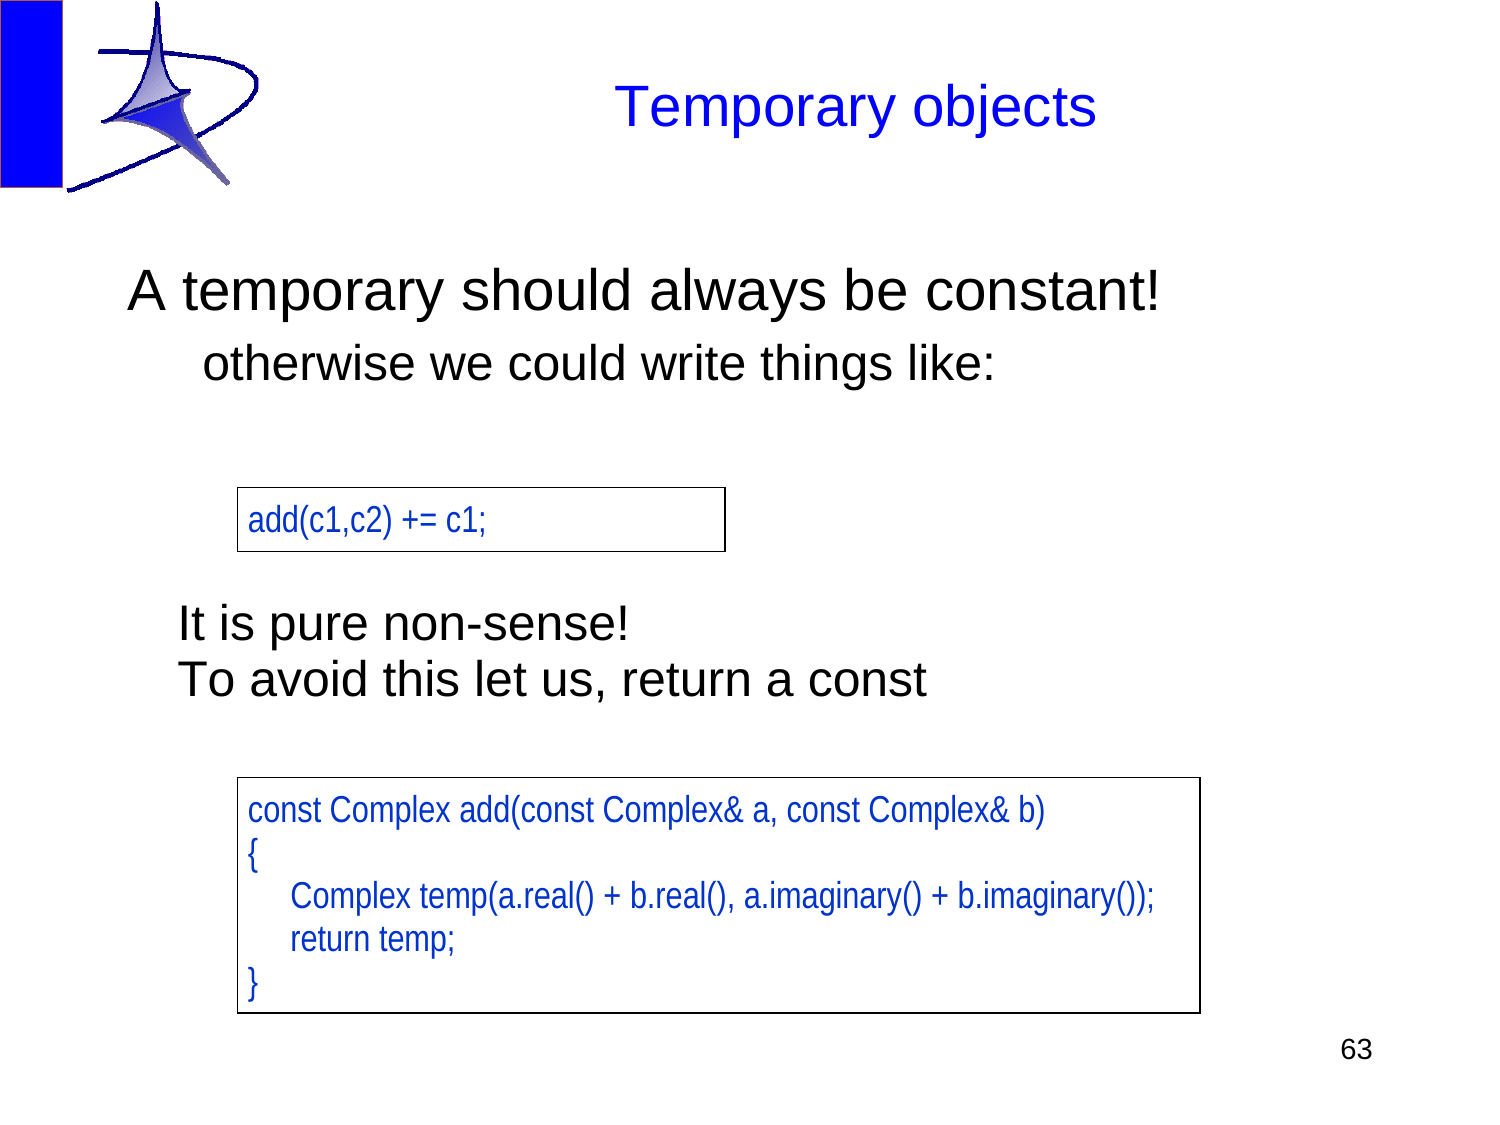

# Temporary objects
A temporary should always be constant!
otherwise we could write things like:
add(c1,c2) += c1;
It is pure non-sense!
To avoid this let us, return a const
const Complex add(const Complex& a, const Complex& b)
{
 Complex temp(a.real() + b.real(), a.imaginary() + b.imaginary());
 return temp;
}
63